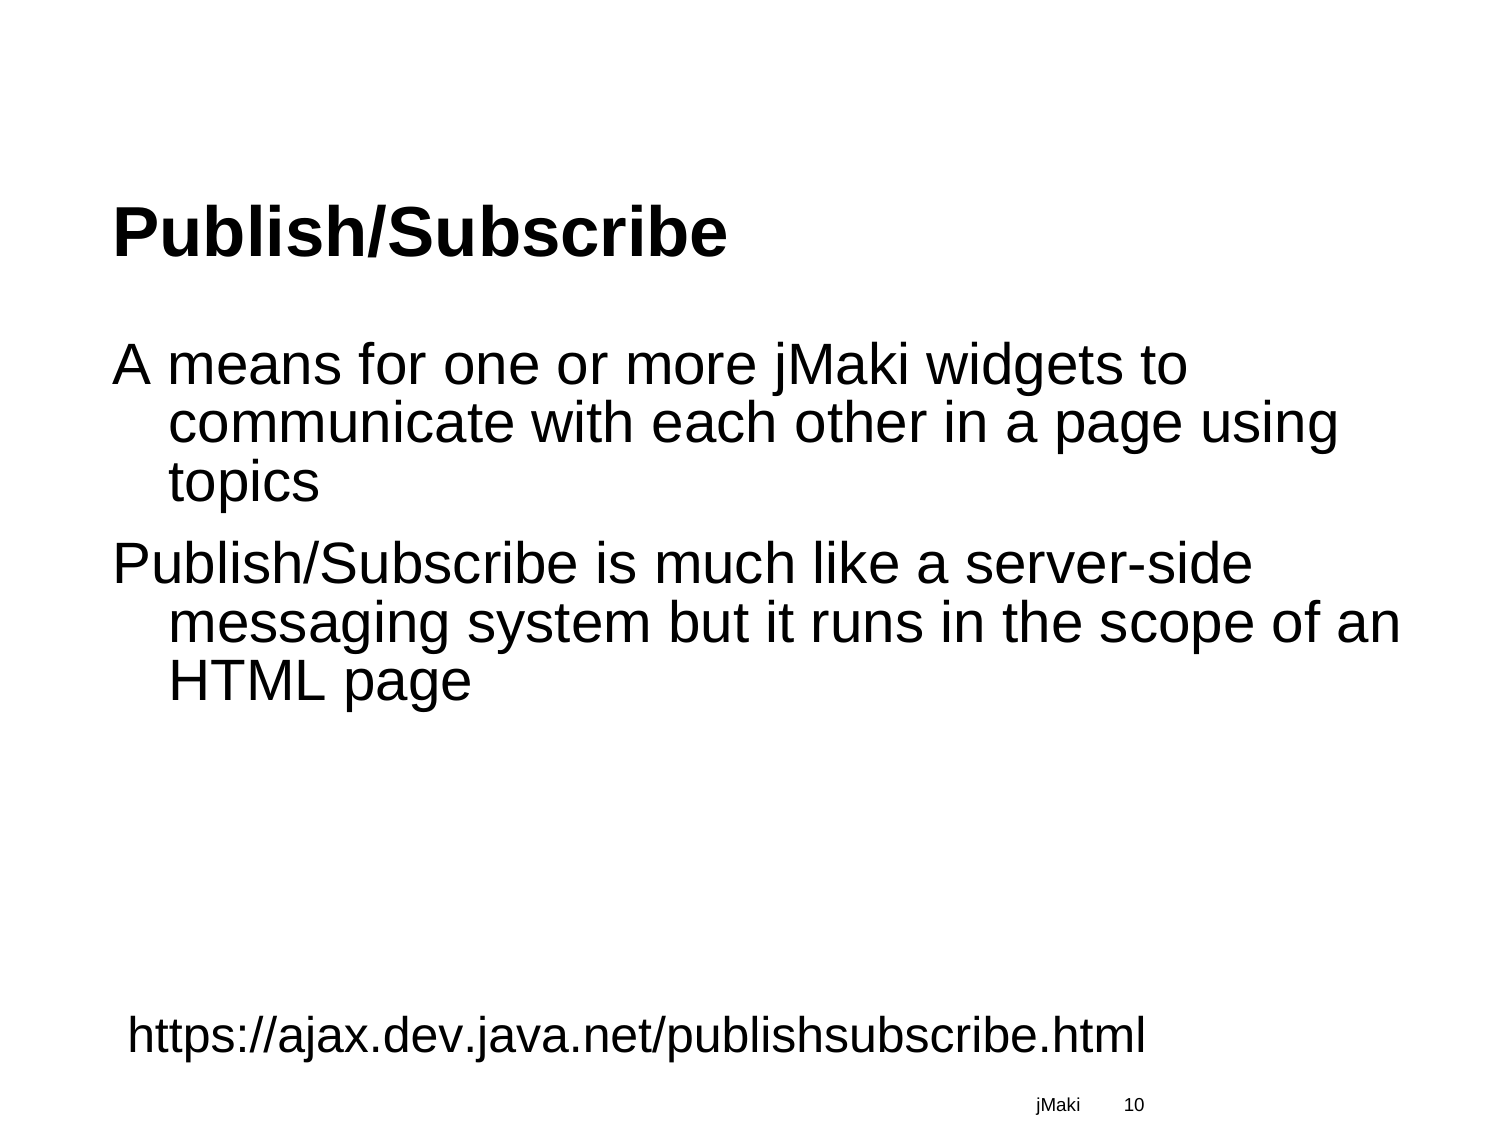

# Publish/Subscribe
A means for one or more jMaki widgets to communicate with each other in a page using topics
Publish/Subscribe is much like a server-side messaging system but it runs in the scope of an HTML page
https://ajax.dev.java.net/publishsubscribe.html